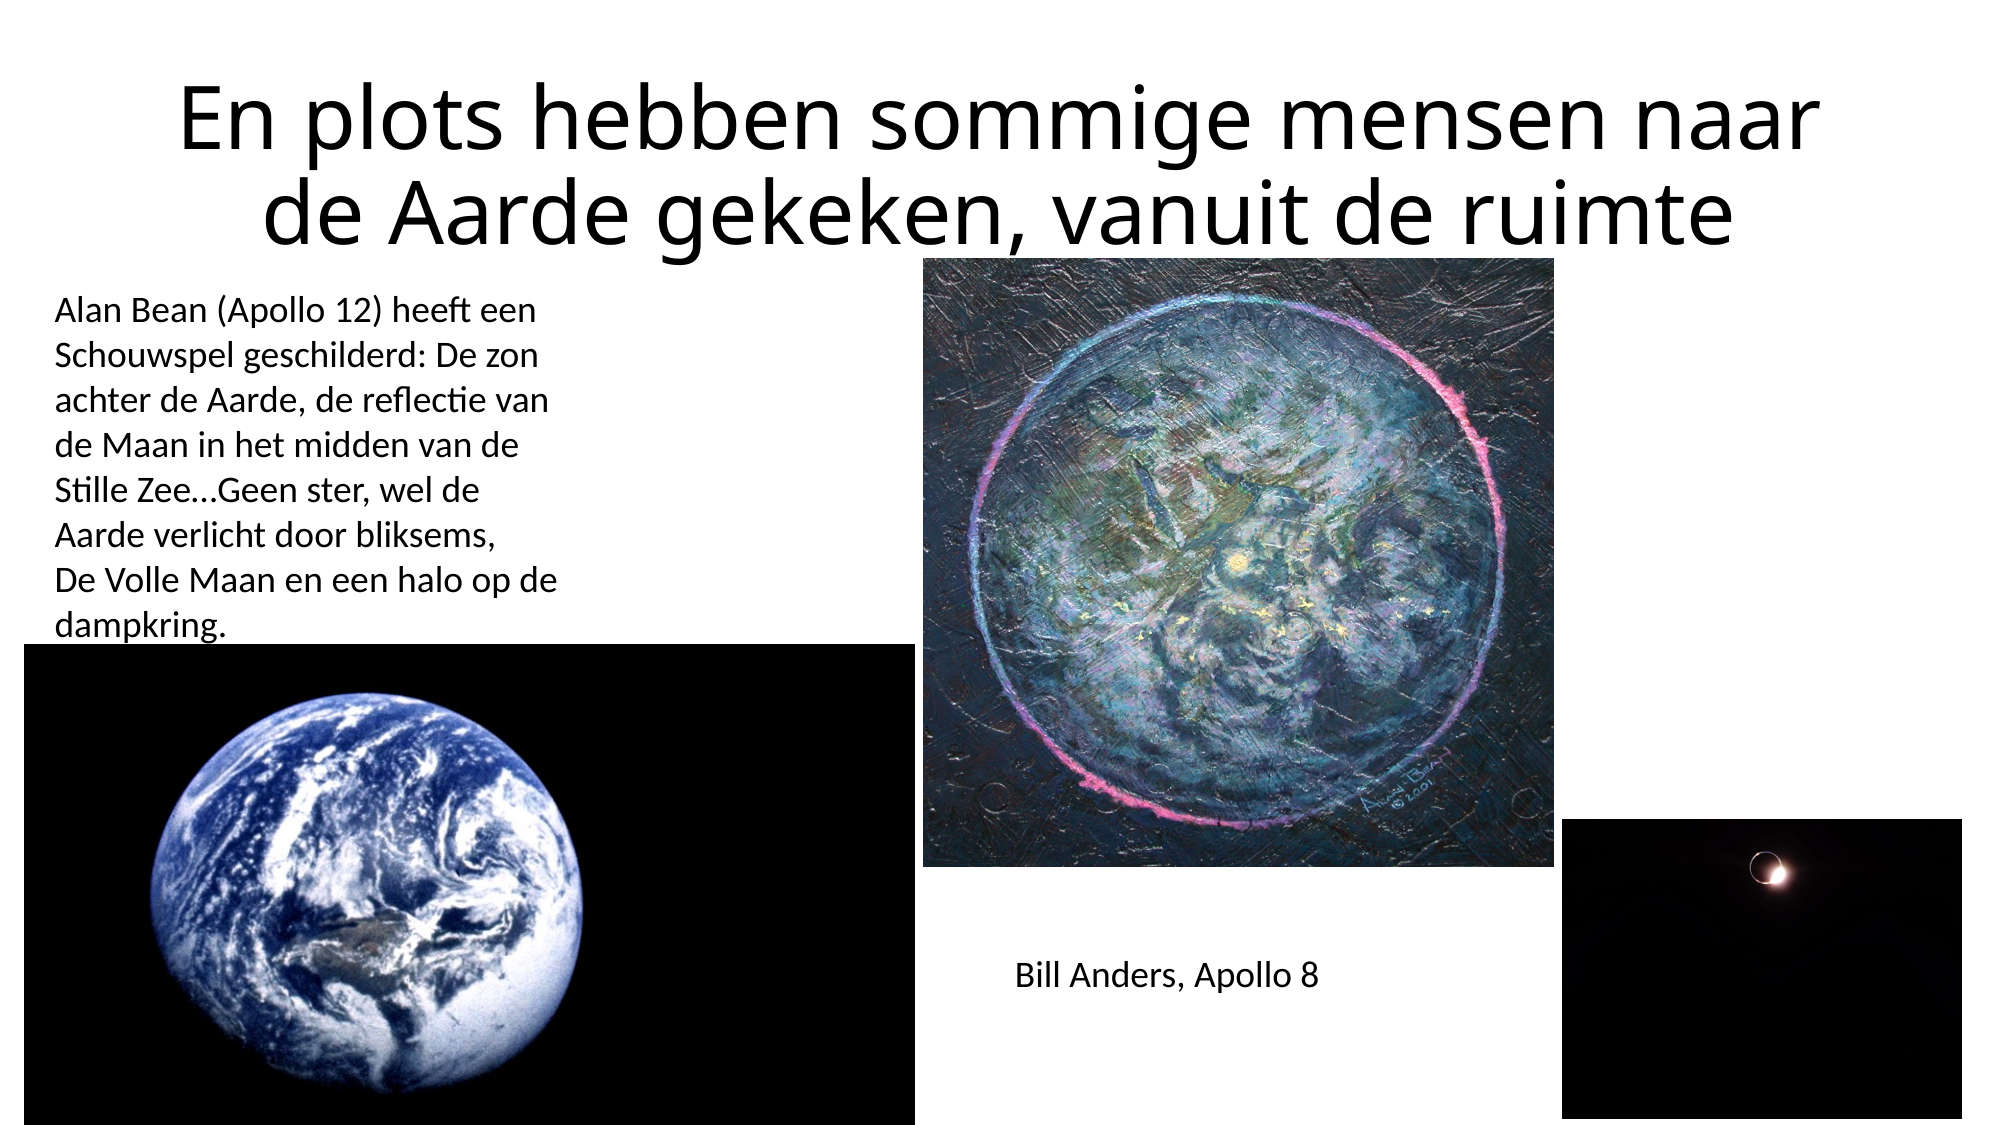

# En plots hebben sommige mensen naar de Aarde gekeken, vanuit de ruimte
Alan Bean (Apollo 12) heeft een
Schouwspel geschilderd: De zon achter de Aarde, de reflectie van de Maan in het midden van de Stille Zee…Geen ster, wel de Aarde verlicht door bliksems,
De Volle Maan en een halo op de dampkring.
Bill Anders, Apollo 8